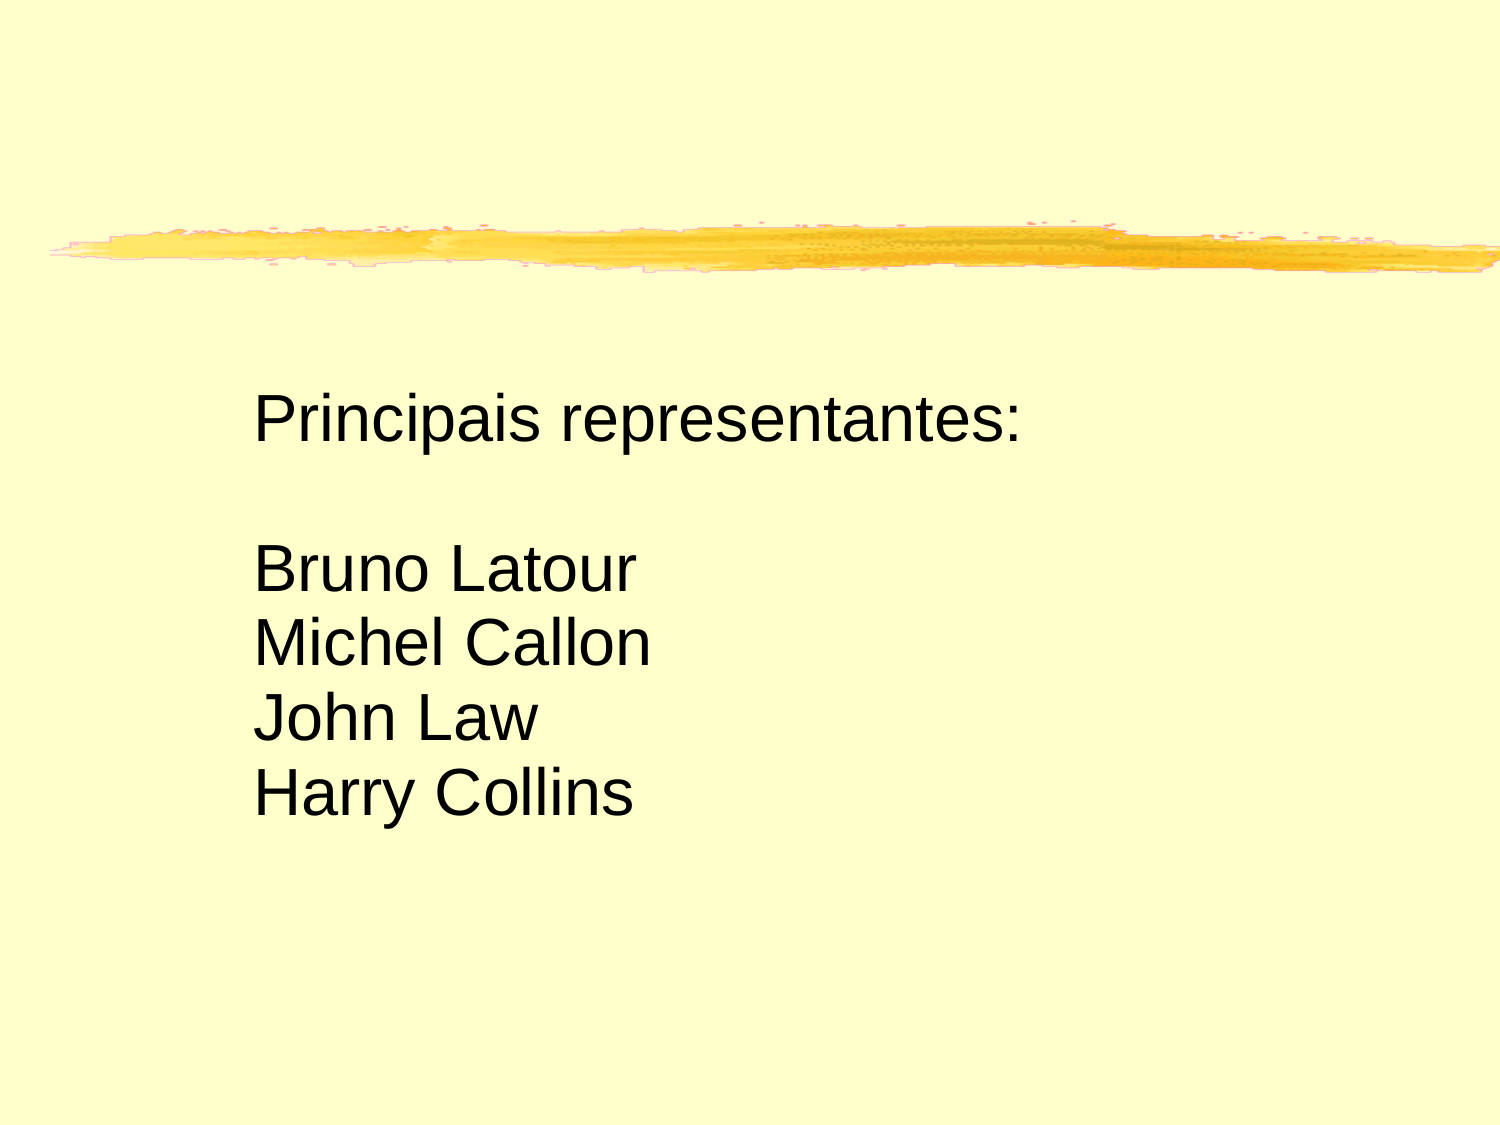

#
	Principais representantes:
	Bruno Latour
	Michel Callon
	John Law
	Harry Collins